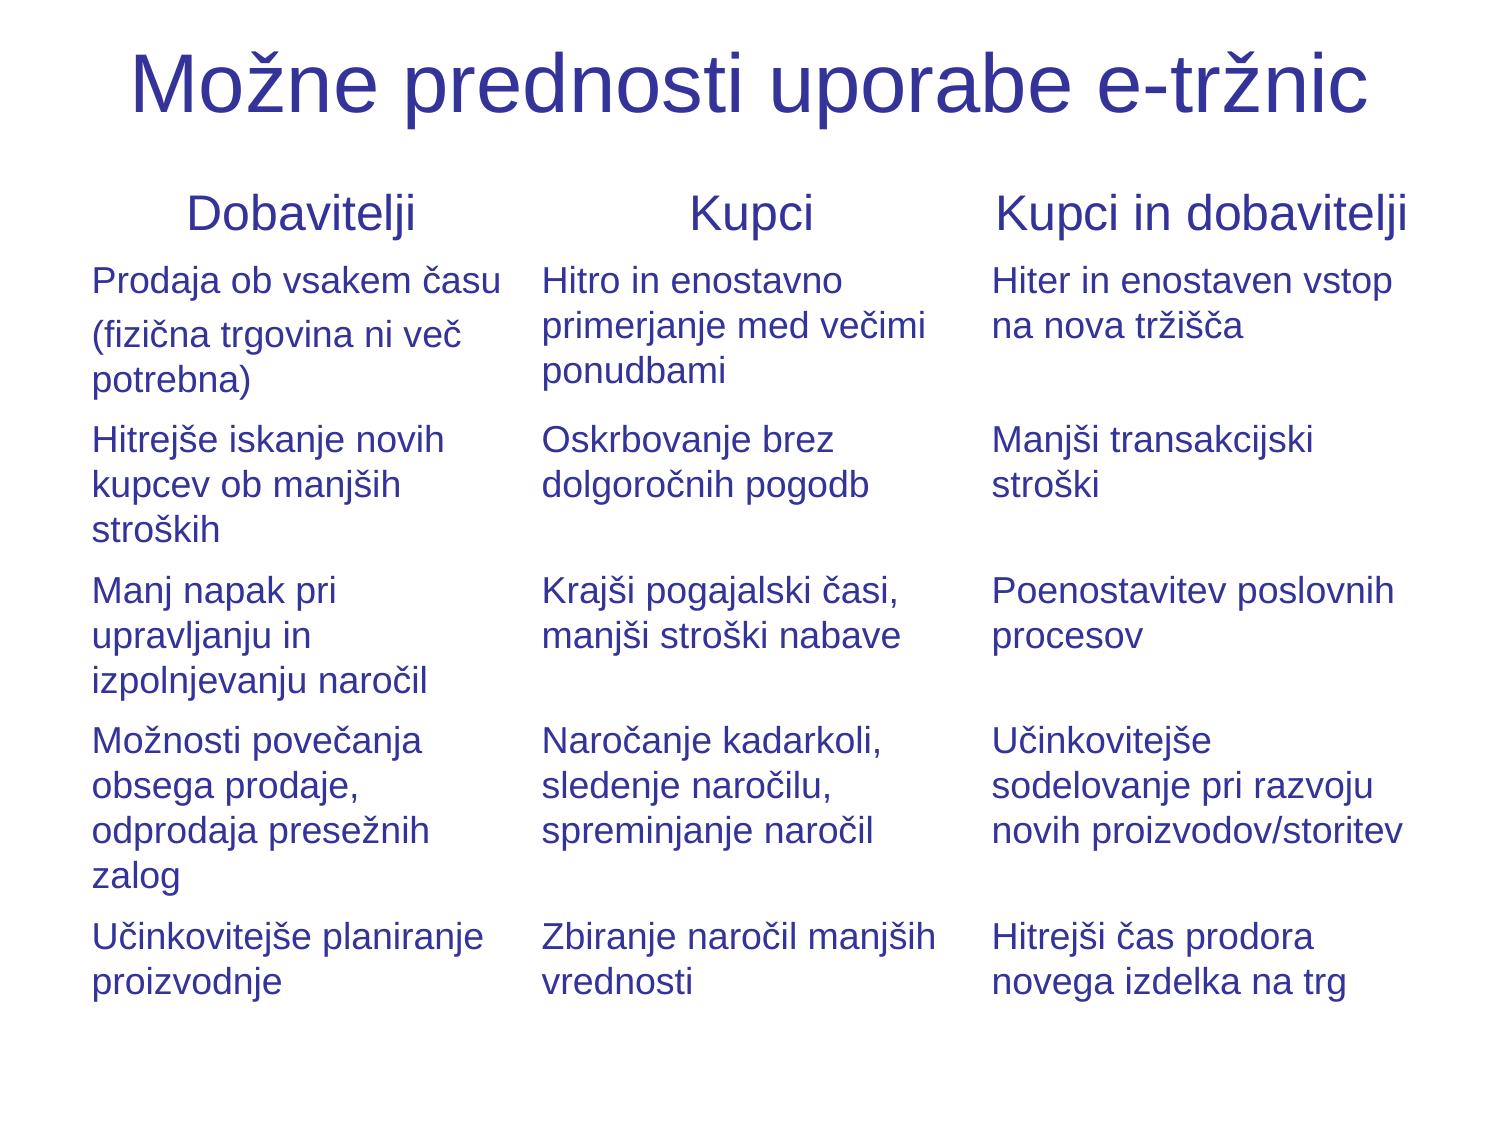

# Možne prednosti uporabe e-tržnic
| Dobavitelji | Kupci | Kupci in dobavitelji |
| --- | --- | --- |
| Prodaja ob vsakem času (fizična trgovina ni več potrebna) | Hitro in enostavno primerjanje med večimi ponudbami | Hiter in enostaven vstop na nova tržišča |
| Hitrejše iskanje novih kupcev ob manjših stroških | Oskrbovanje brez dolgoročnih pogodb | Manjši transakcijski stroški |
| Manj napak pri upravljanju in izpolnjevanju naročil | Krajši pogajalski časi, manjši stroški nabave | Poenostavitev poslovnih procesov |
| Možnosti povečanja obsega prodaje, odprodaja presežnih zalog | Naročanje kadarkoli, sledenje naročilu, spreminjanje naročil | Učinkovitejše sodelovanje pri razvoju novih proizvodov/storitev |
| Učinkovitejše planiranje proizvodnje | Zbiranje naročil manjših vrednosti | Hitrejši čas prodora novega izdelka na trg |